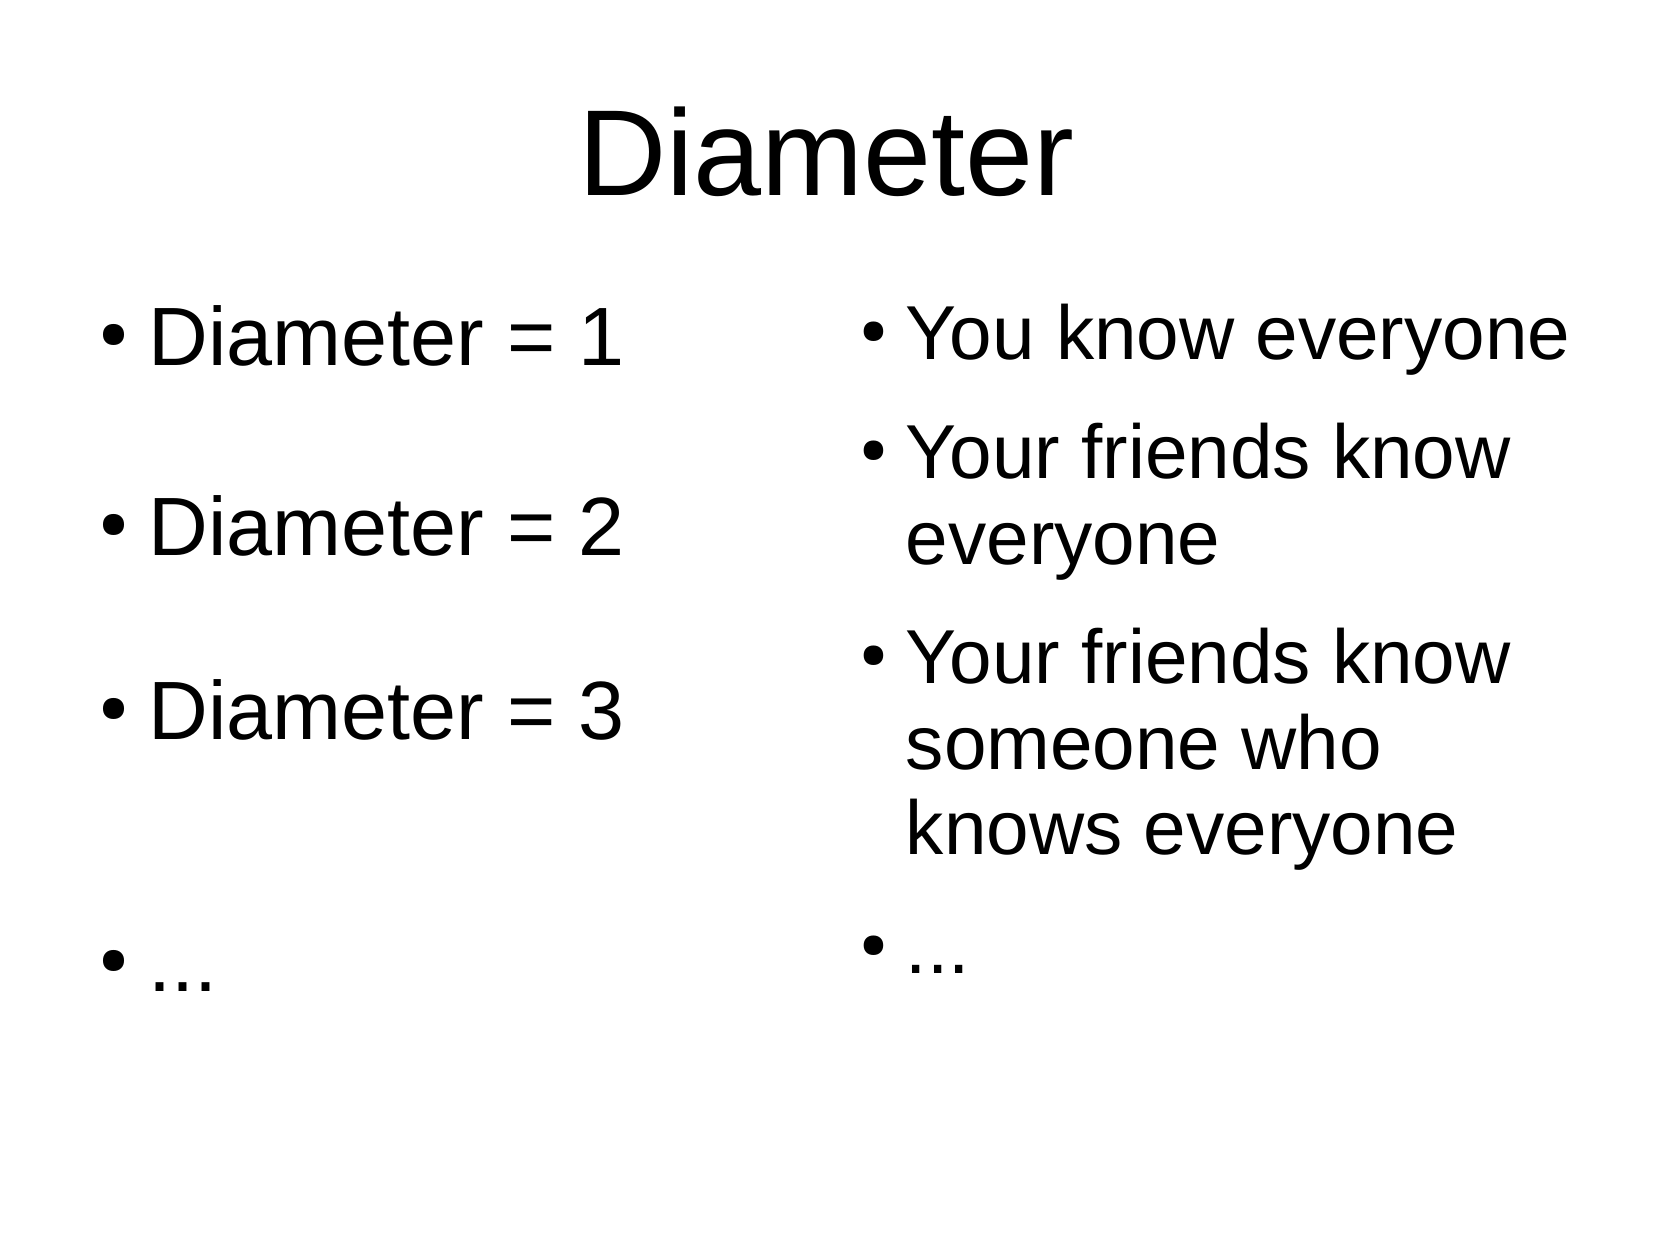

# Diameter
Diameter = 1
Diameter = 2
Diameter = 3
...
You know everyone
Your friends know everyone
Your friends know someone who knows everyone
...